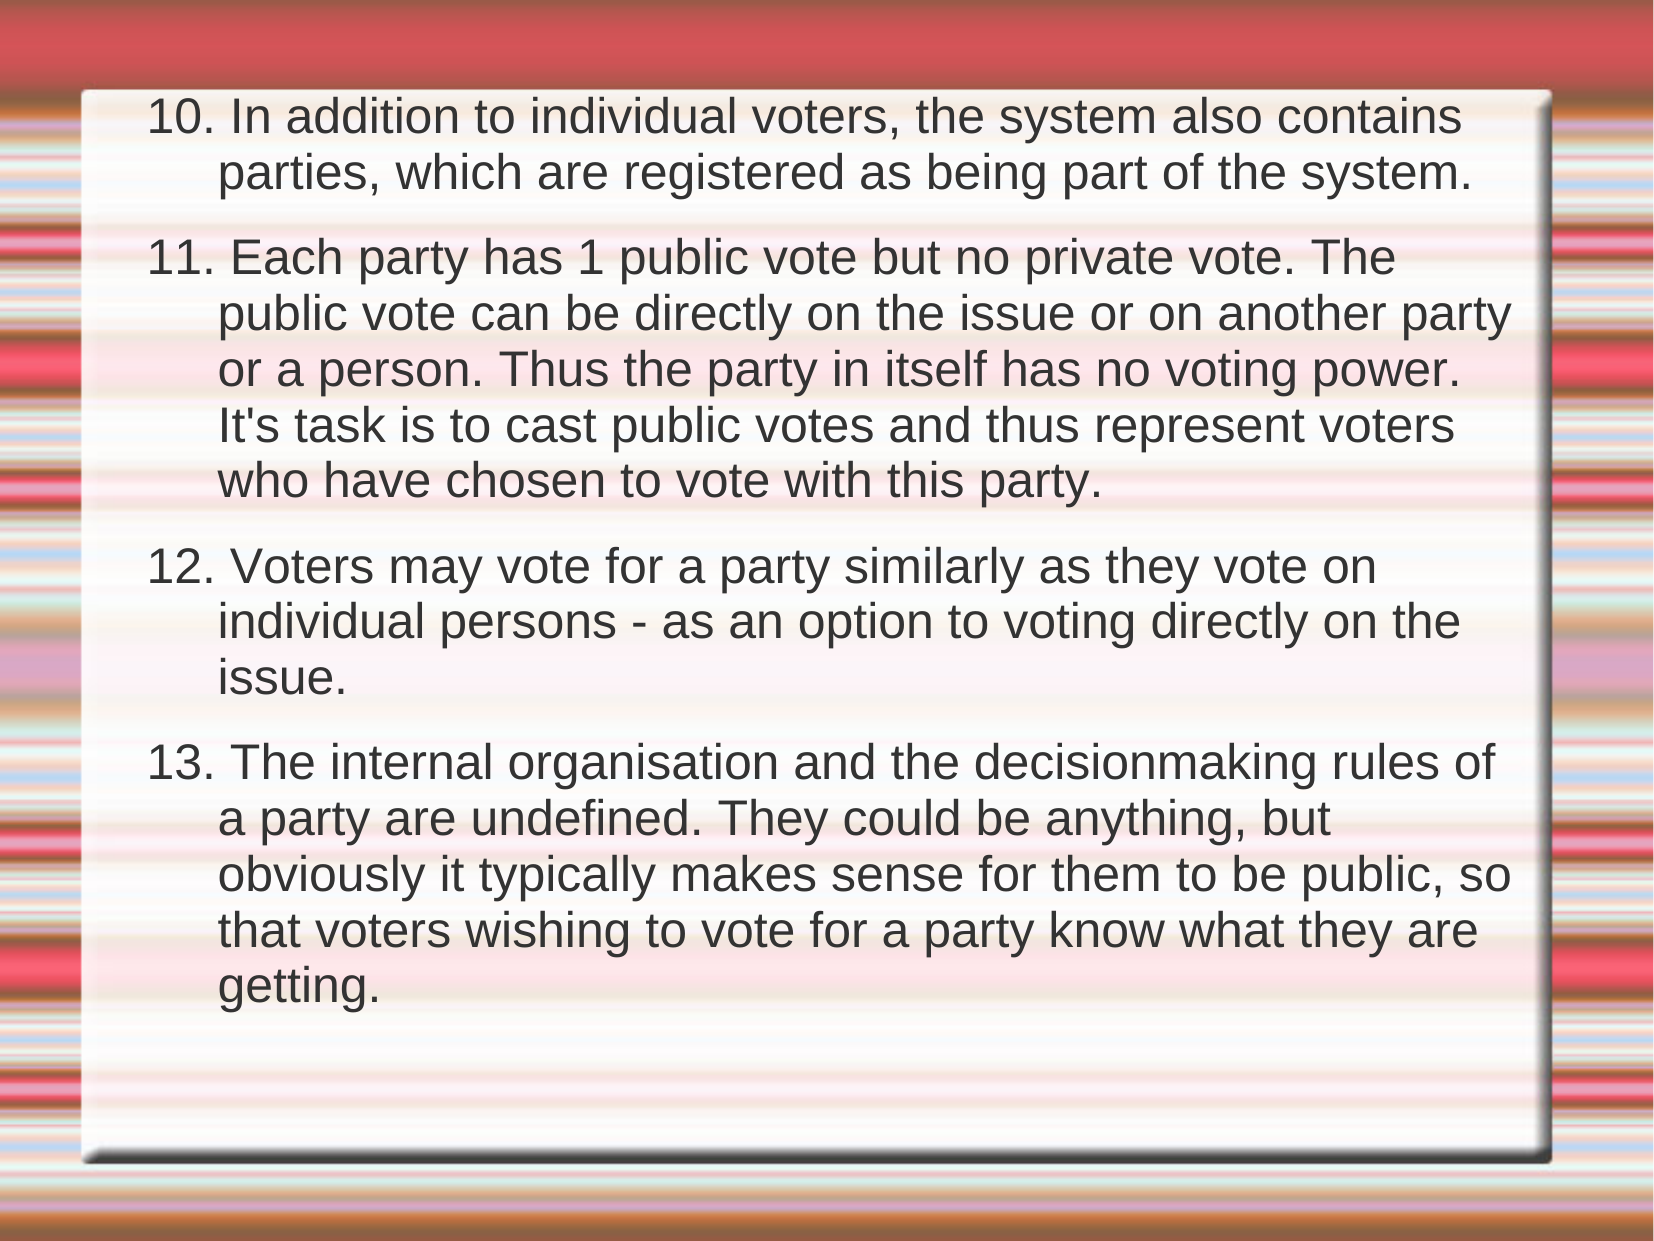

# 10. In addition to individual voters, the system also contains parties, which are registered as being part of the system.
11. Each party has 1 public vote but no private vote. The public vote can be directly on the issue or on another party or a person. Thus the party in itself has no voting power. It's task is to cast public votes and thus represent voters who have chosen to vote with this party.
12. Voters may vote for a party similarly as they vote on individual persons - as an option to voting directly on the issue.
13. The internal organisation and the decisionmaking rules of a party are undefined. They could be anything, but obviously it typically makes sense for them to be public, so that voters wishing to vote for a party know what they are getting.